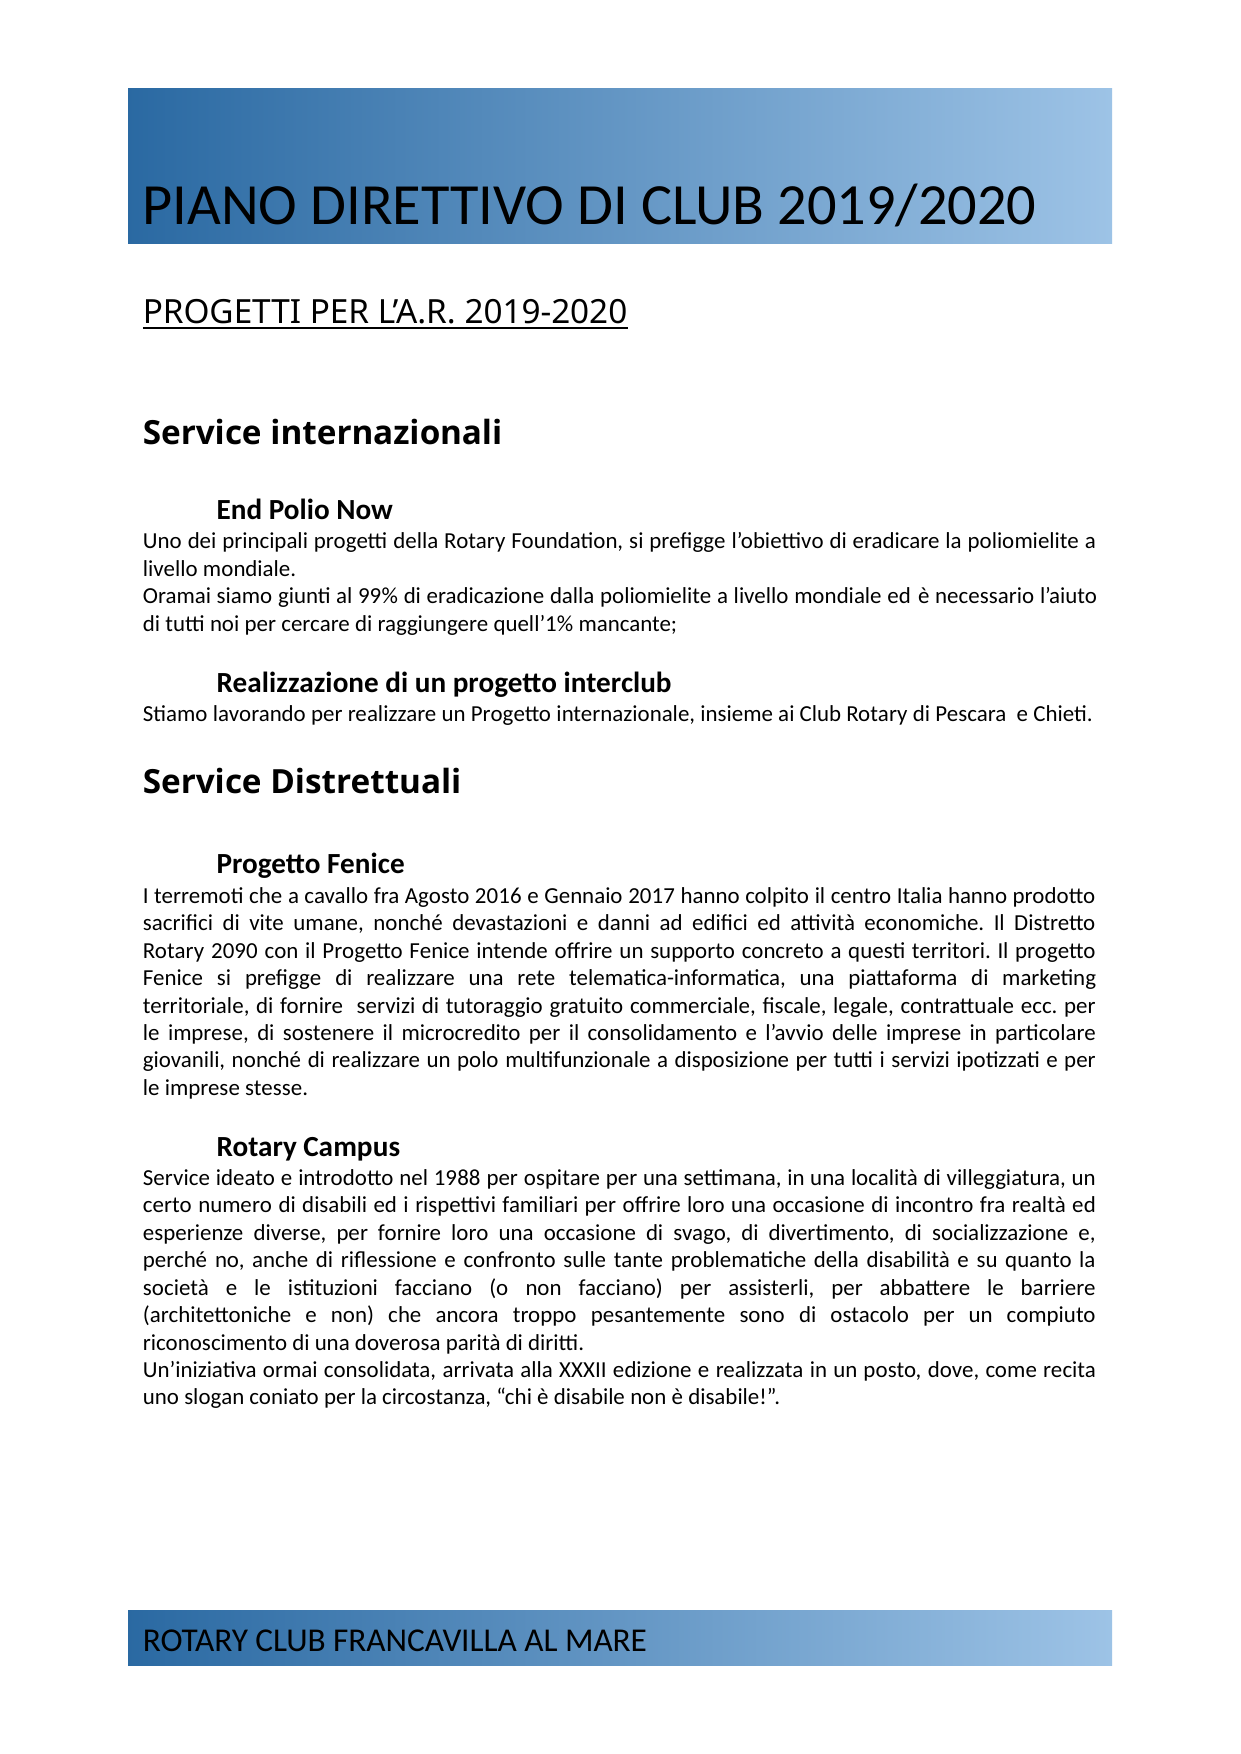

PIANO DIRETTIVO DI CLUB 2019/2020
PROGETTI PER L’A.R. 2019-2020
Service internazionali
	End Polio Now
Uno dei principali progetti della Rotary Foundation, si prefigge l’obiettivo di eradicare la poliomielite a livello mondiale.
Oramai siamo giunti al 99% di eradicazione dalla poliomielite a livello mondiale ed è necessario l’aiuto di tutti noi per cercare di raggiungere quell’1% mancante;
	Realizzazione di un progetto interclub
Stiamo lavorando per realizzare un Progetto internazionale, insieme ai Club Rotary di Pescara e Chieti.
Service Distrettuali
	Progetto Fenice
I terremoti che a cavallo fra Agosto 2016 e Gennaio 2017 hanno colpito il centro Italia hanno prodotto sacrifici di vite umane, nonché devastazioni e danni ad edifici ed attività economiche. Il Distretto Rotary 2090 con il Progetto Fenice intende offrire un supporto concreto a questi territori. Il progetto Fenice si prefigge di realizzare una rete telematica-informatica, una piattaforma di marketing territoriale, di fornire servizi di tutoraggio gratuito commerciale, fiscale, legale, contrattuale ecc. per le imprese, di sostenere il microcredito per il consolidamento e l’avvio delle imprese in particolare giovanili, nonché di realizzare un polo multifunzionale a disposizione per tutti i servizi ipotizzati e per le imprese stesse.
	Rotary Campus
Service ideato e introdotto nel 1988 per ospitare per una settimana, in una località di villeggiatura, un certo numero di disabili ed i rispettivi familiari per offrire loro una occasione di incontro fra realtà ed esperienze diverse, per fornire loro una occasione di svago, di divertimento, di socializzazione e, perché no, anche di riflessione e confronto sulle tante problematiche della disabilità e su quanto la società e le istituzioni facciano (o non facciano) per assisterli, per abbattere le barriere (architettoniche e non) che ancora troppo pesantemente sono di ostacolo per un compiuto riconoscimento di una doverosa parità di diritti.
Un’iniziativa ormai consolidata, arrivata alla XXXII edizione e realizzata in un posto, dove, come recita uno slogan coniato per la circostanza, “chi è disabile non è disabile!”.
ROTARY CLUB FRANCAVILLA AL MARE